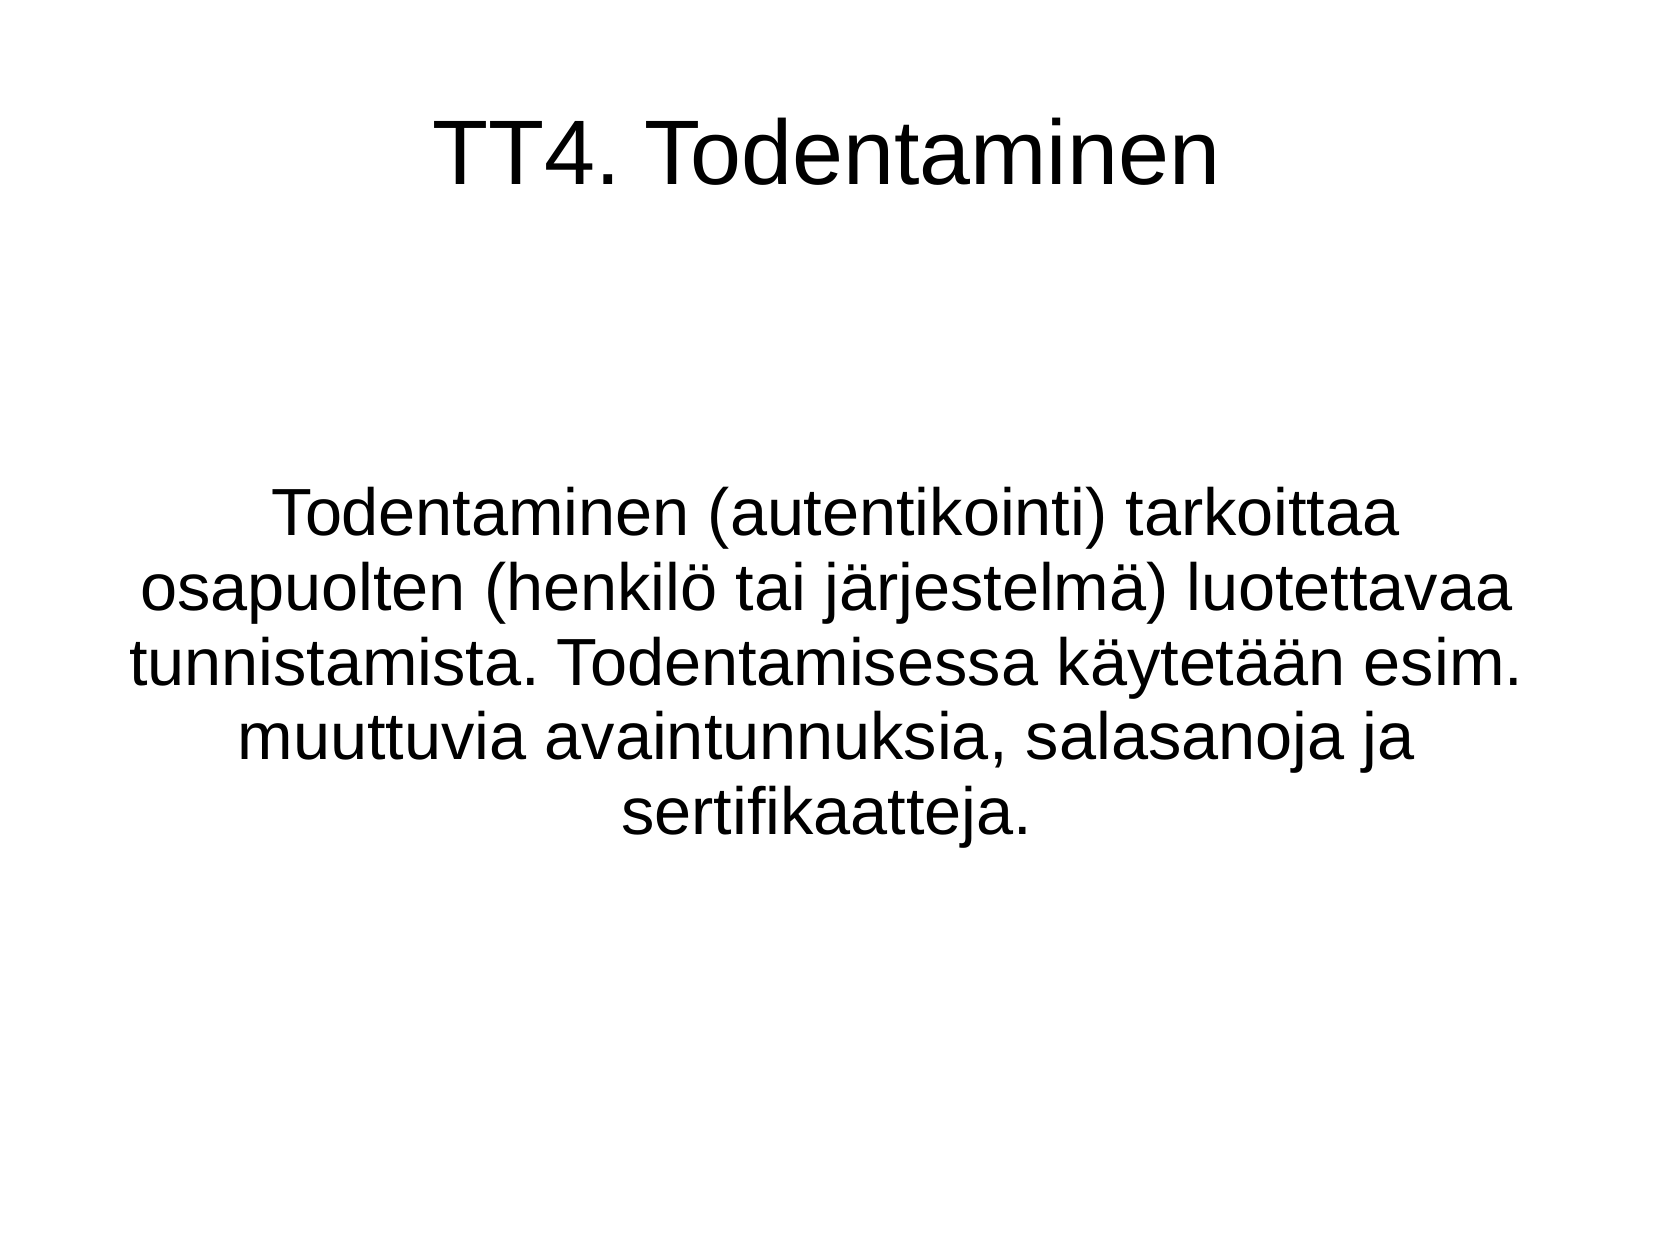

# TT4. Todentaminen
 Todentaminen (autentikointi) tarkoittaa osapuolten (henkilö tai järjestelmä) luotettavaa tunnistamista. Todentamisessa käytetään esim. muuttuvia avaintunnuksia, salasanoja ja sertifikaatteja.